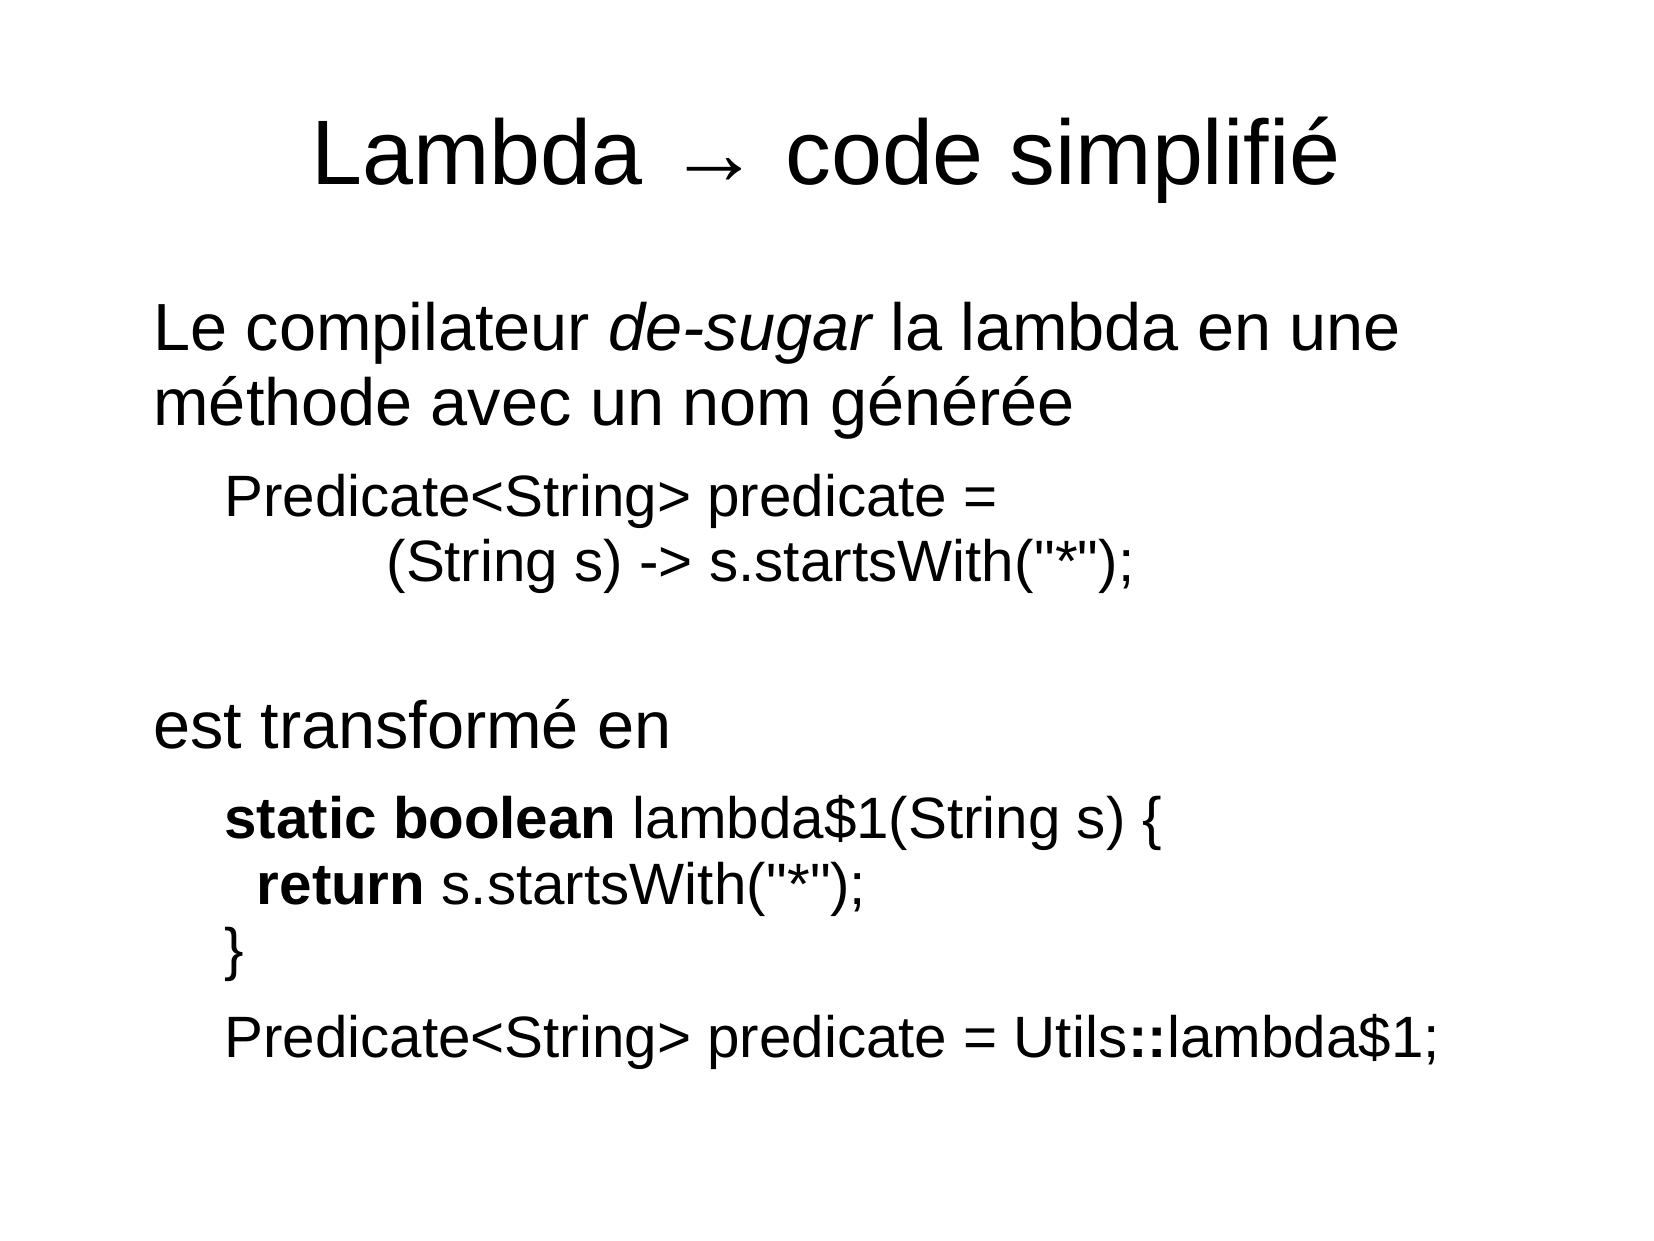

# Lambda → code simplifié
Le compilateur de-sugar la lambda en une méthode avec un nom générée
Predicate<String> predicate =
 (String s) -> s.startsWith("*");
est transformé en
static boolean lambda$1(String s) {
 return s.startsWith("*");
}
Predicate<String> predicate = Utils::lambda$1;